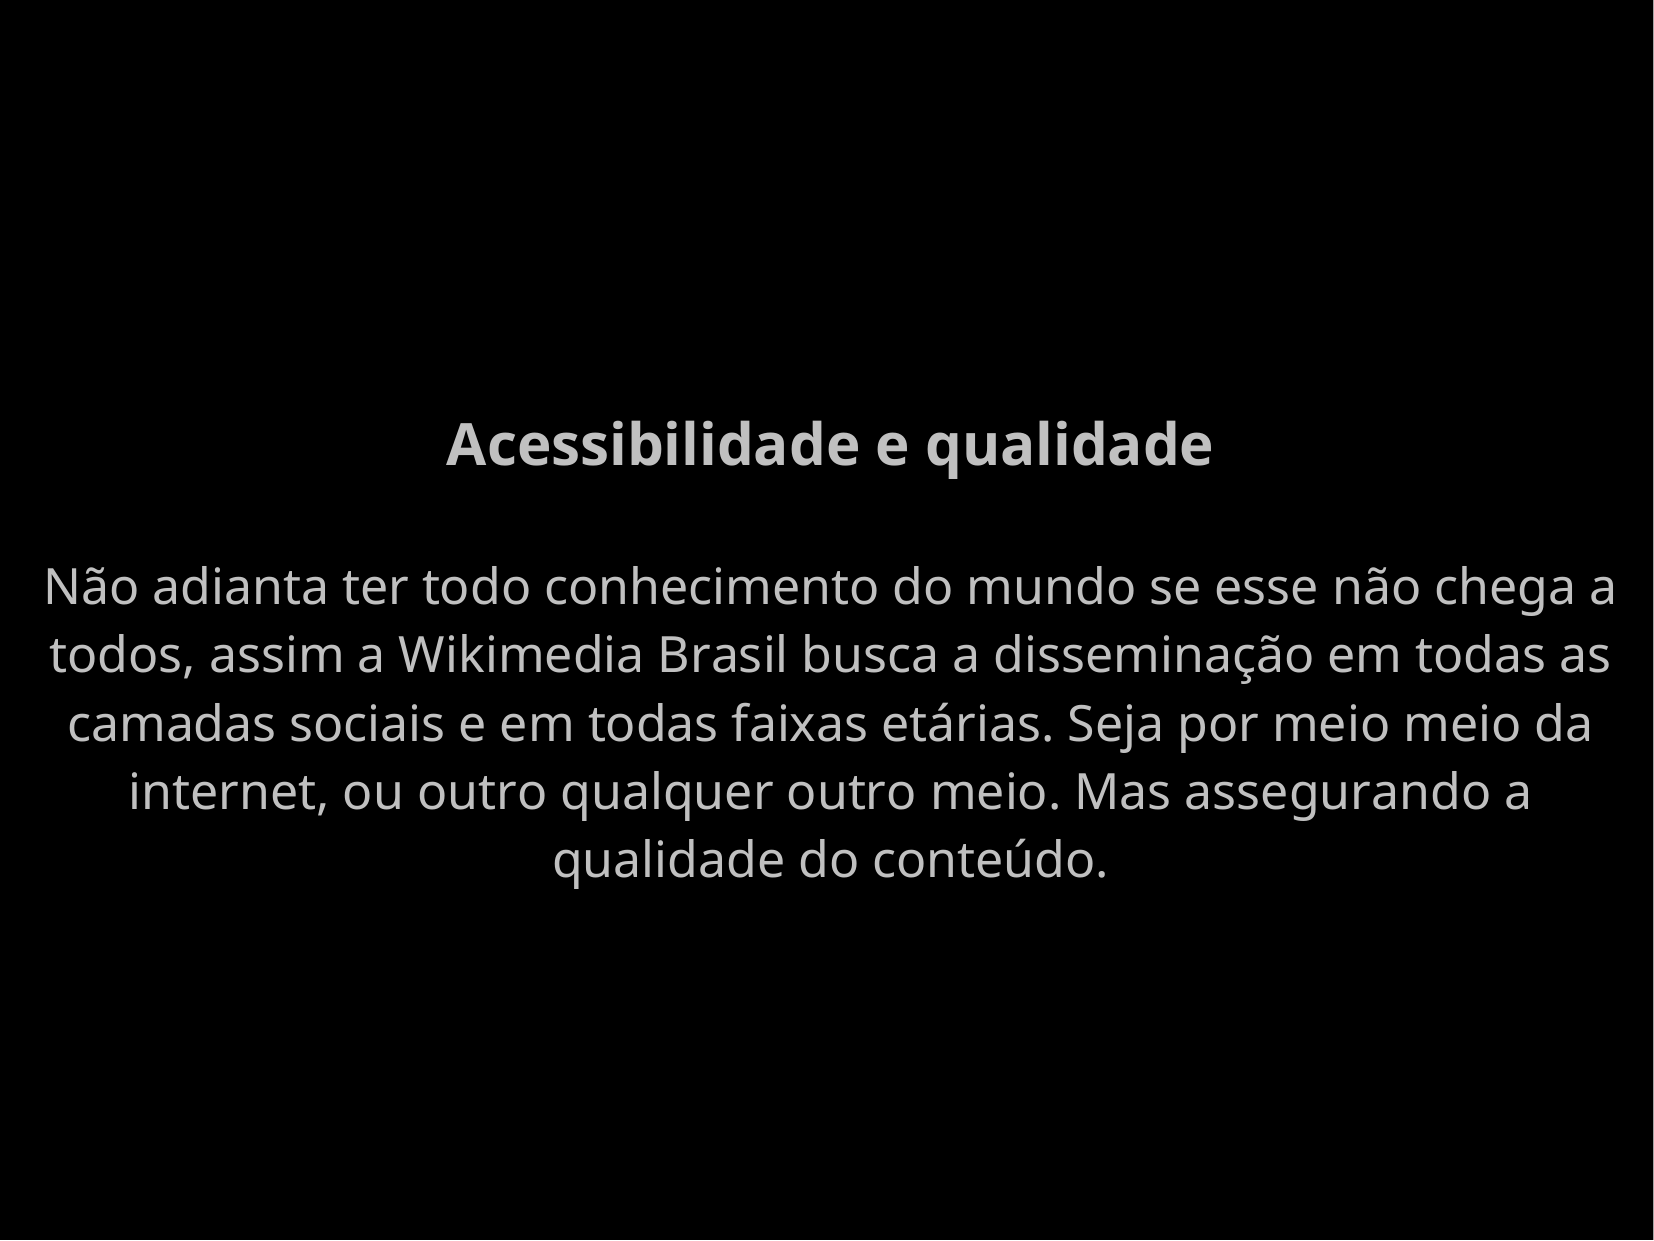

Acessibilidade e qualidade
Não adianta ter todo conhecimento do mundo se esse não chega a todos, assim a Wikimedia Brasil busca a disseminação em todas as camadas sociais e em todas faixas etárias. Seja por meio meio da internet, ou outro qualquer outro meio. Mas assegurando a qualidade do conteúdo.